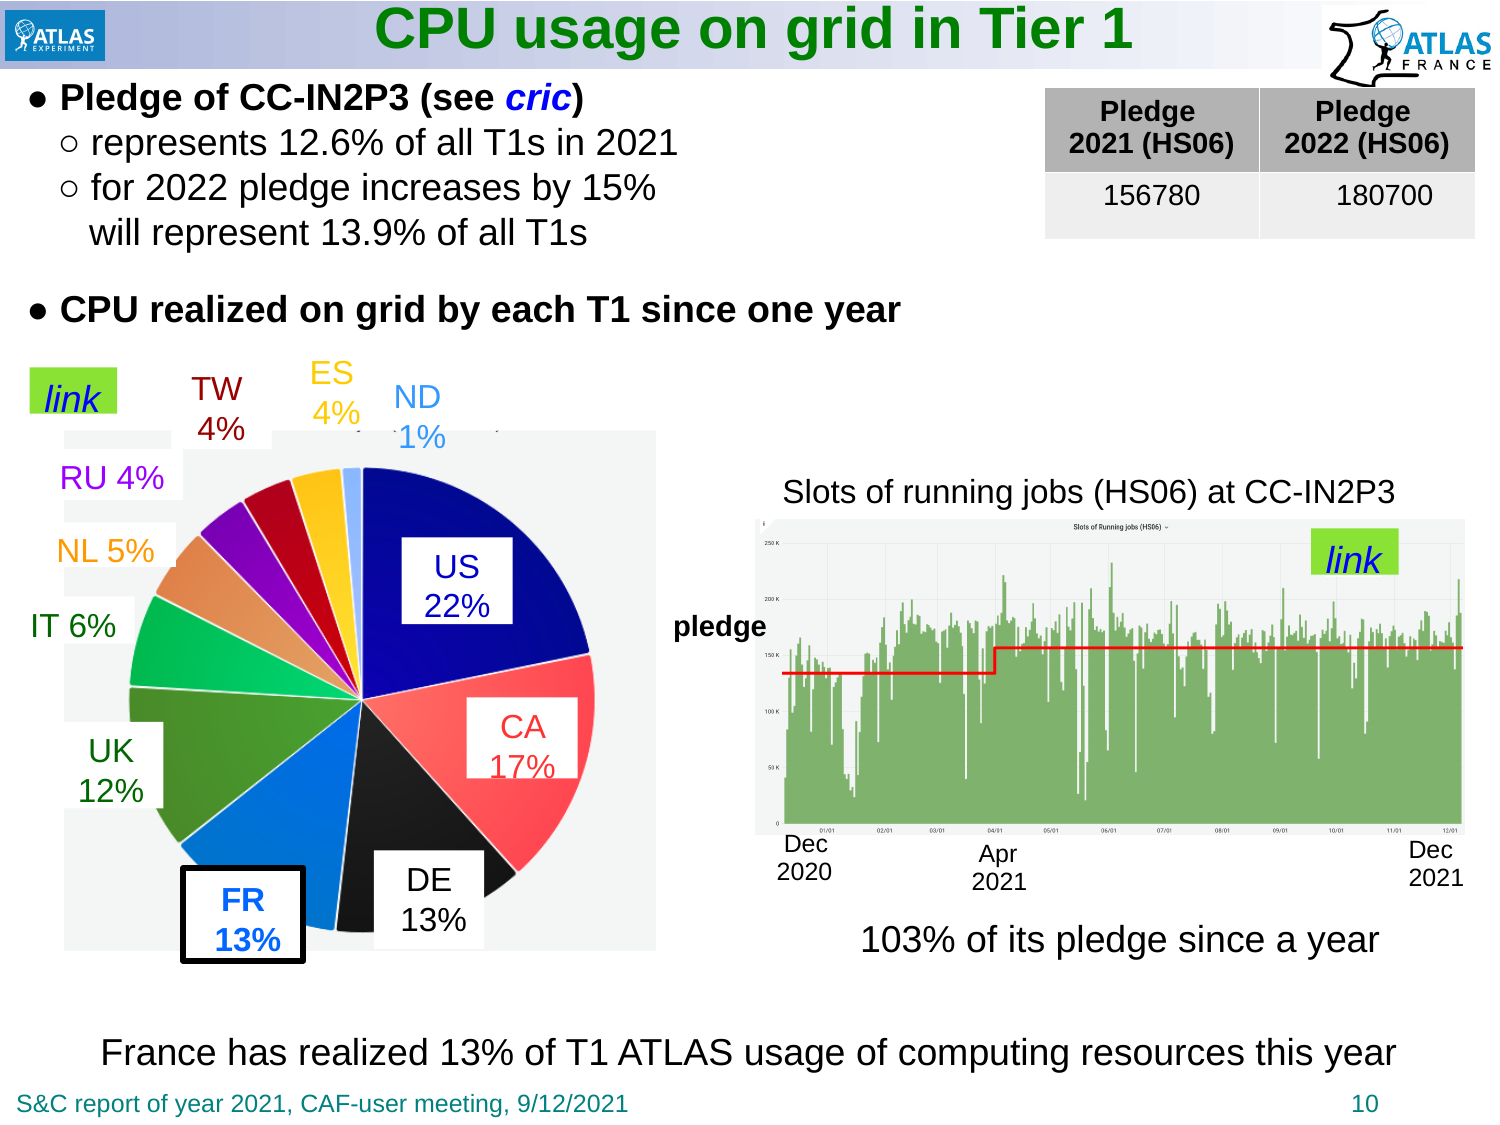

CPU usage on grid in Tier 1
● Pledge of CC-IN2P3 (see cric)
 ○ represents 12.6% of all T1s in 2021
 ○ for 2022 pledge increases by 15%
 will represent 13.9% of all T1s
| Pledge 2021 (HS06) | Pledge 2022 (HS06) |
| --- | --- |
| 156780 | 180700 |
● CPU realized on grid by each T1 since one year
ES
4%
TW
4%
link
ND
1%
RU 4%
Slots of running jobs (HS06) at CC-IN2P3
NL 5%
link
US
22%
IT 6%
pledge
CA 17%
UK 12%
 Dec 2020
Dec 2021
 Apr 2021
DE
 13%
FR
 13%
 103% of its pledge since a year
France has realized 13% of T1 ATLAS usage of computing resources this year